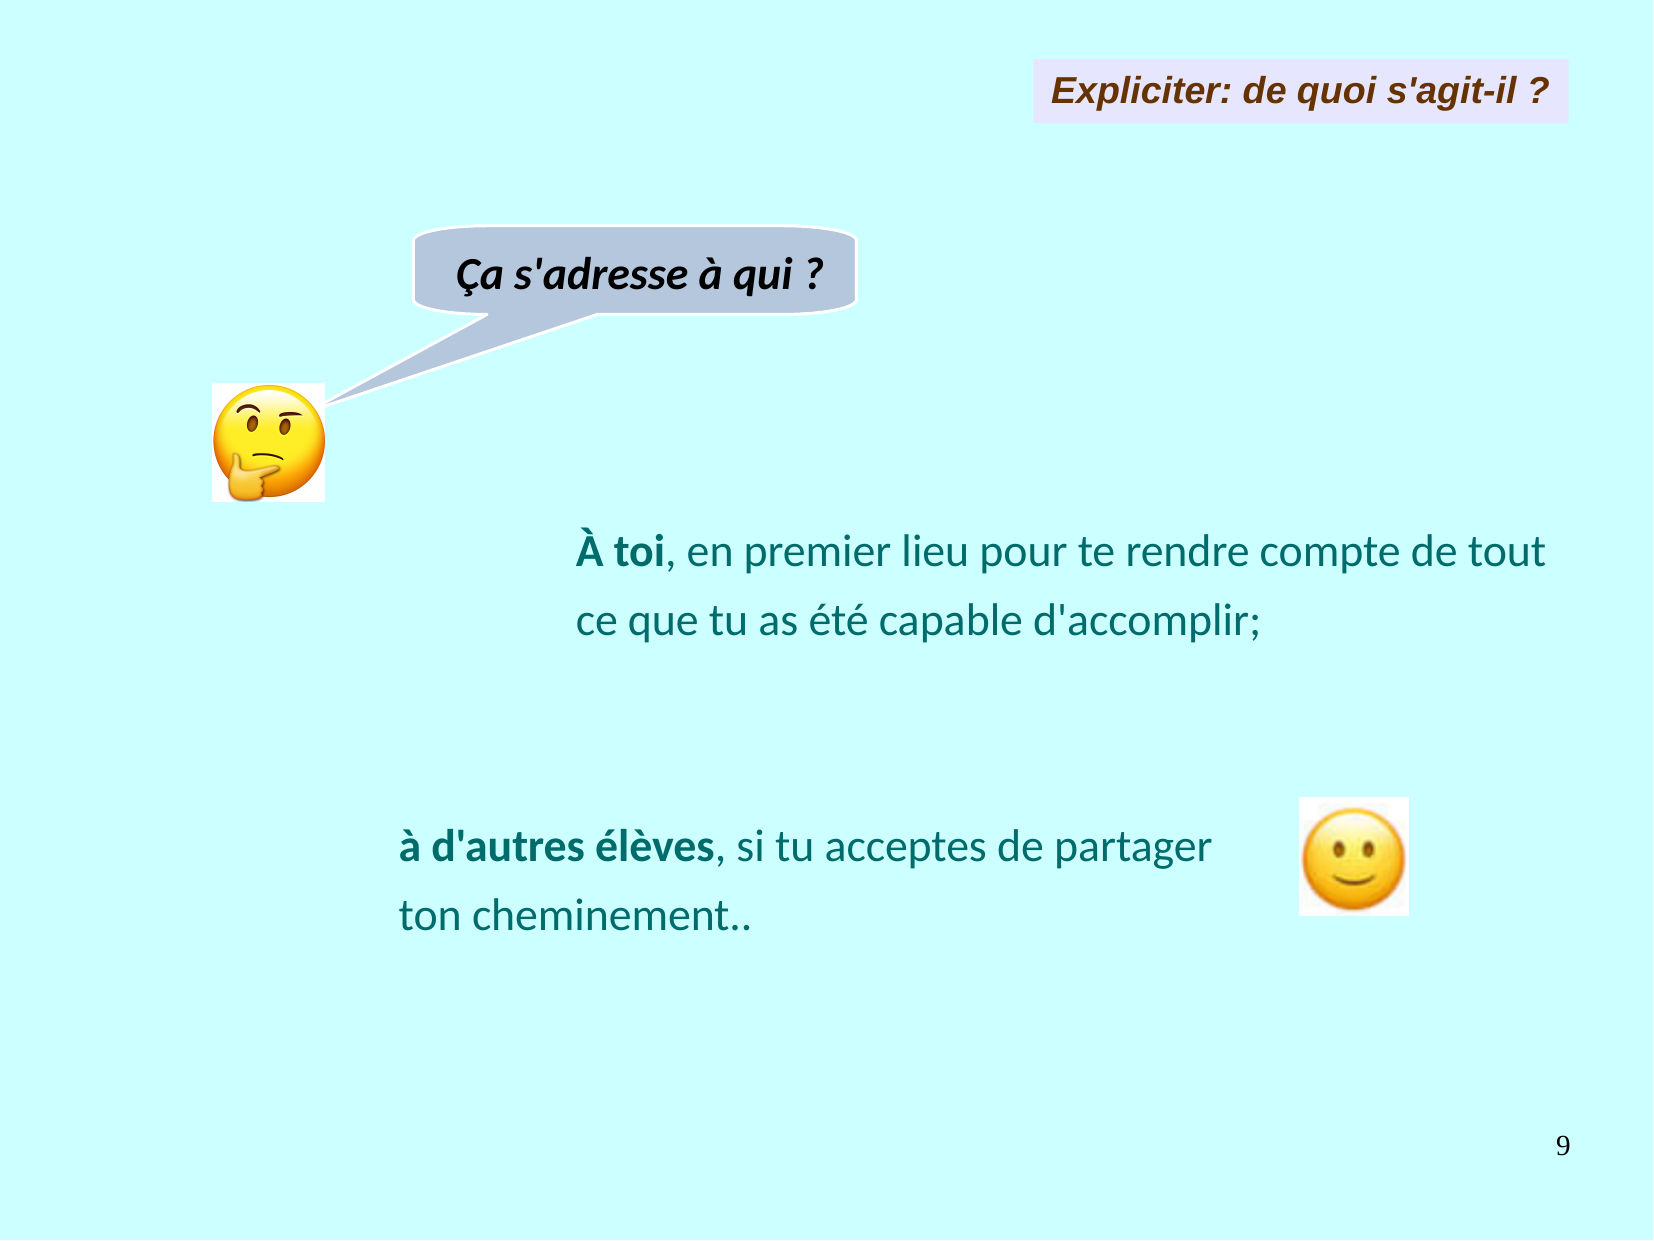

Expliciter: de quoi s'agit-il ?
Ça s'adresse à qui ?
À toi, en premier lieu pour te rendre compte de tout ce que tu as été capable d'accomplir;
à d'autres élèves, si tu acceptes de partager ton cheminement..
9